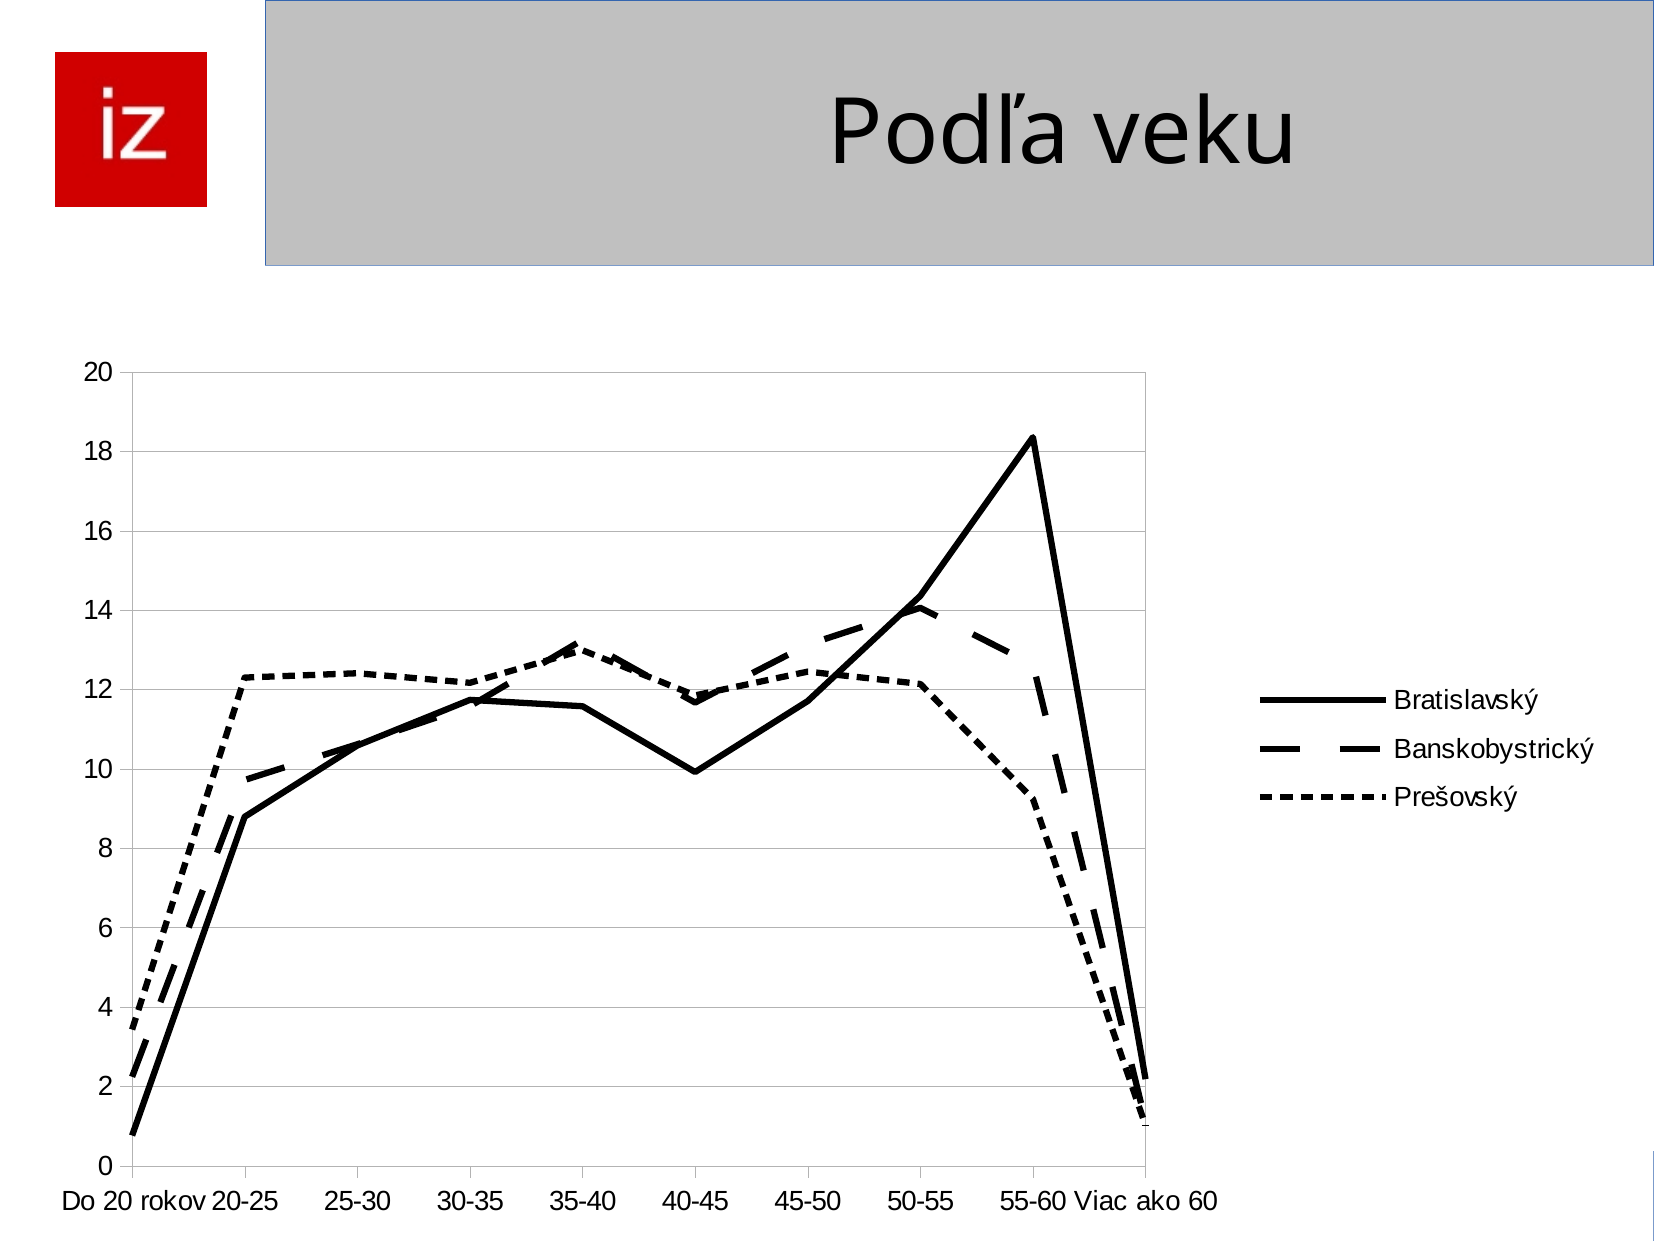

# Podľa veku
Podiel jednotlivých vekových kategórií na dlhodobej nezamestnanosti – vybrané regióny